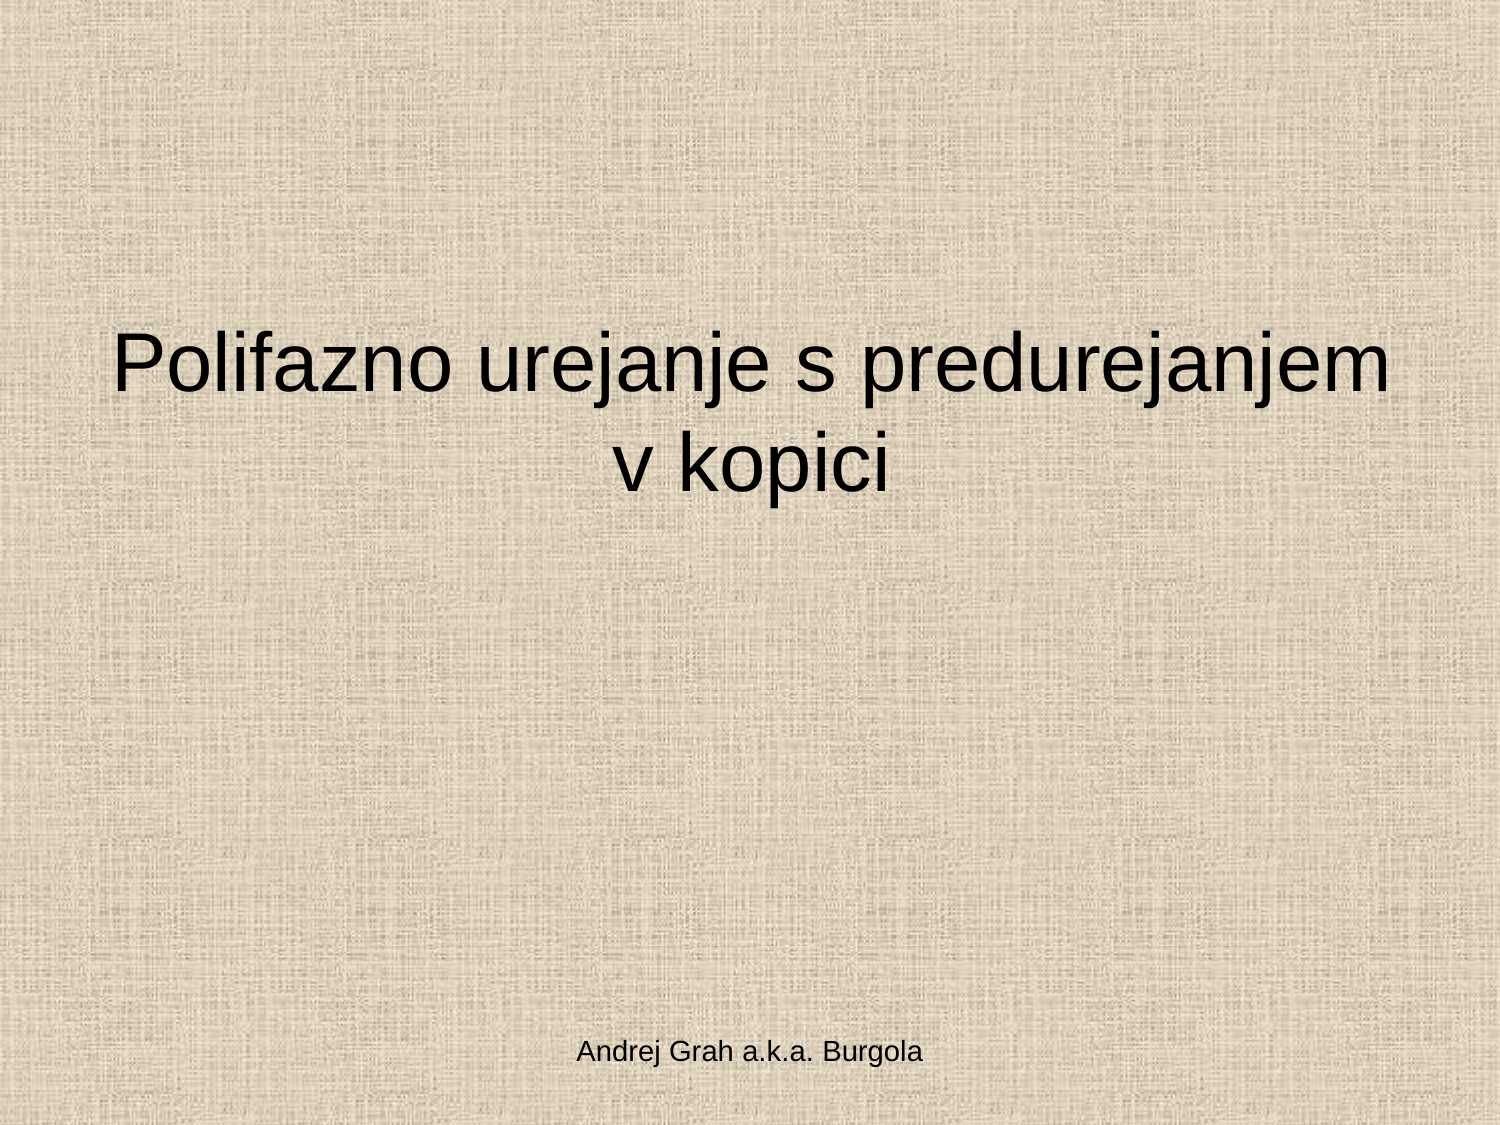

# Polifazno urejanje s predurejanjem v kopici
Andrej Grah a.k.a. Burgola